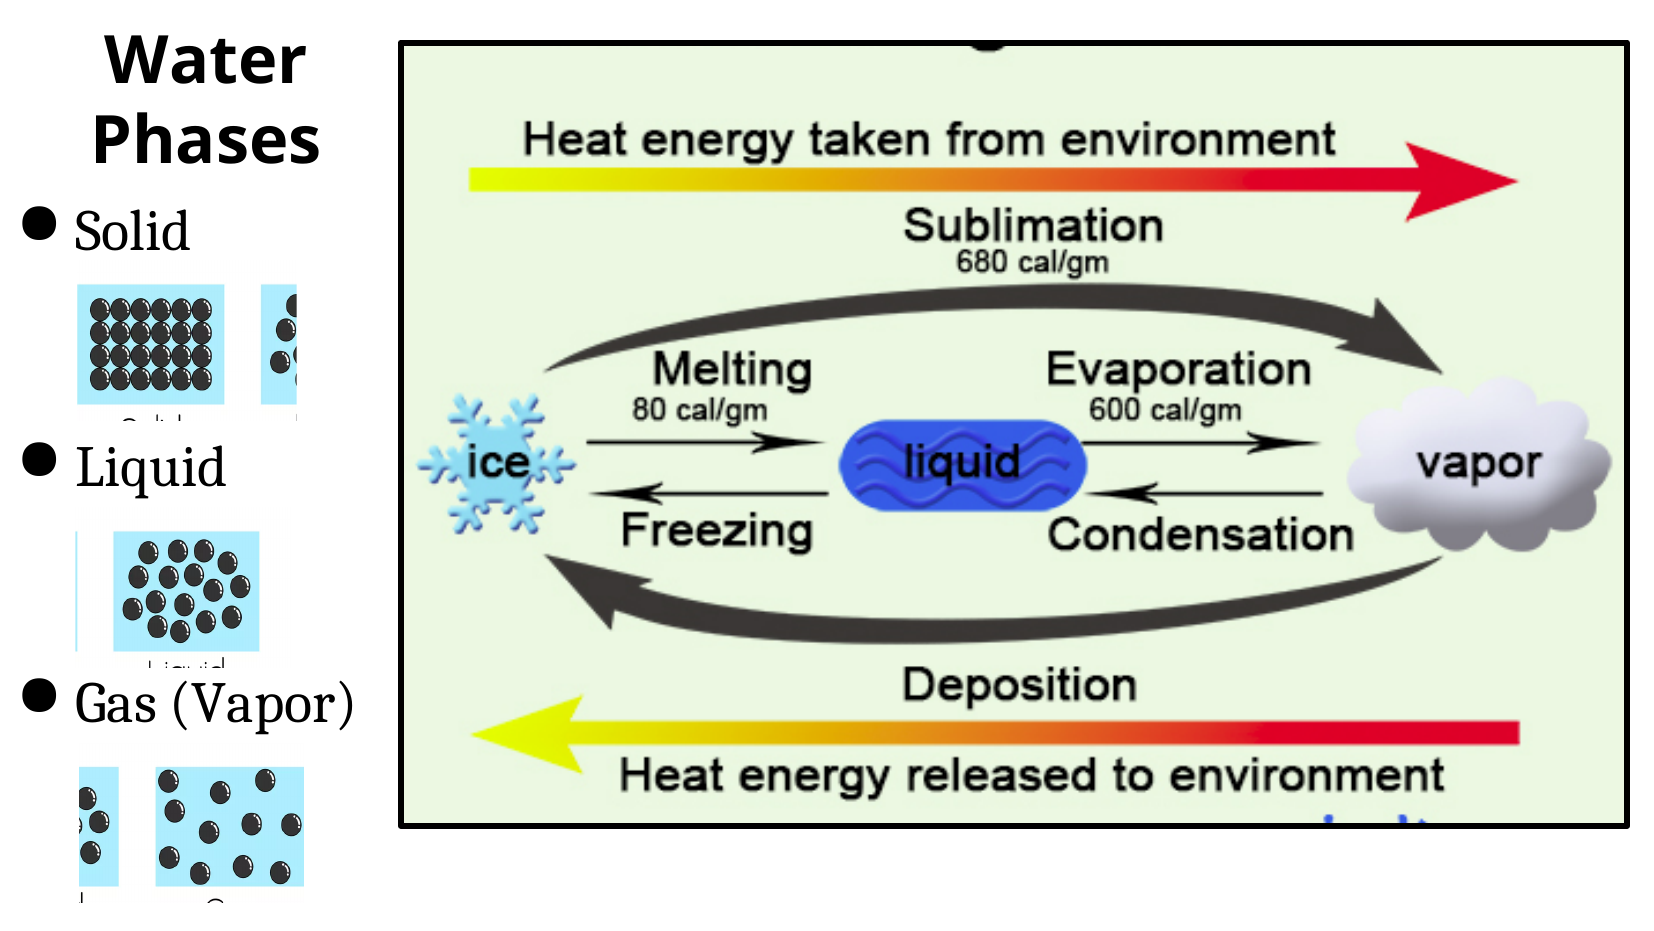

# Water Phases
 Solid
 Liquid
 Gas (Vapor)